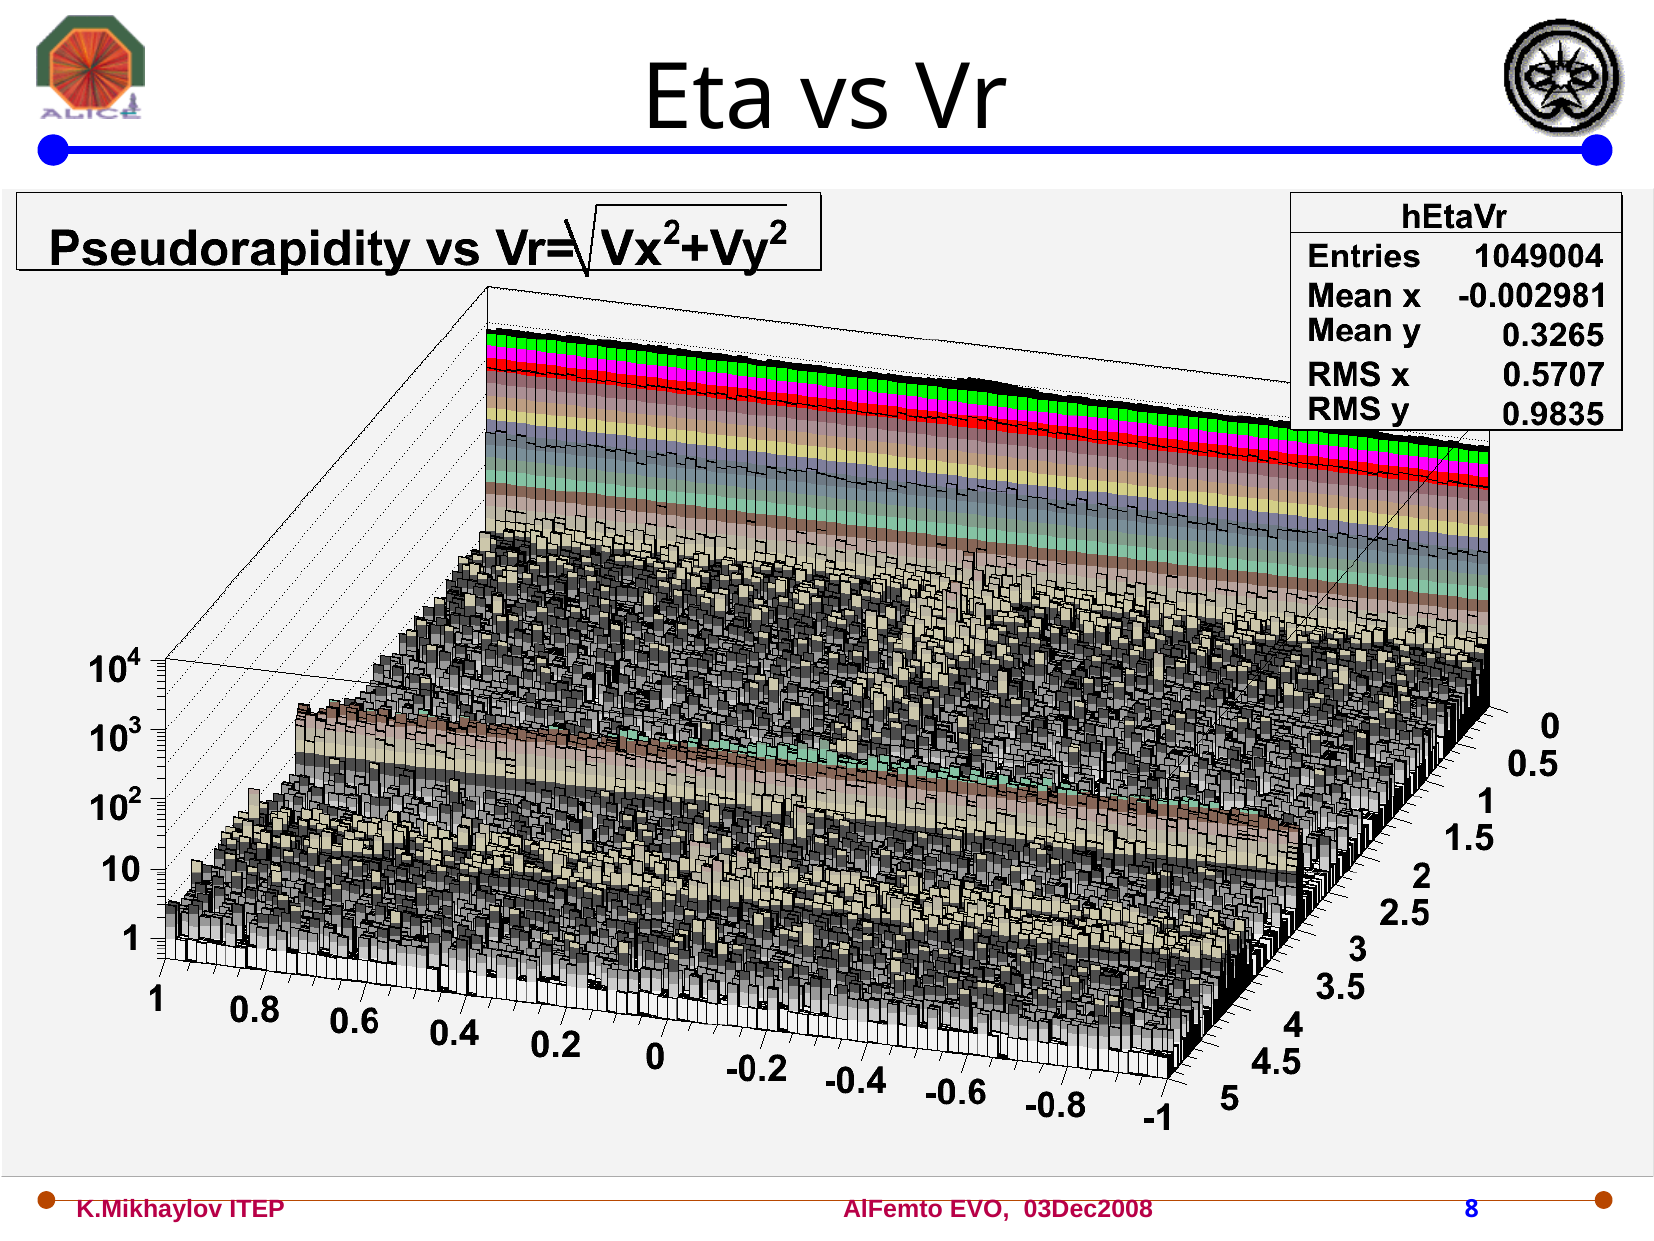

# Eta vs Vr
K.Mikhaylov ITEP AlFemto EVO, 03Dec2008